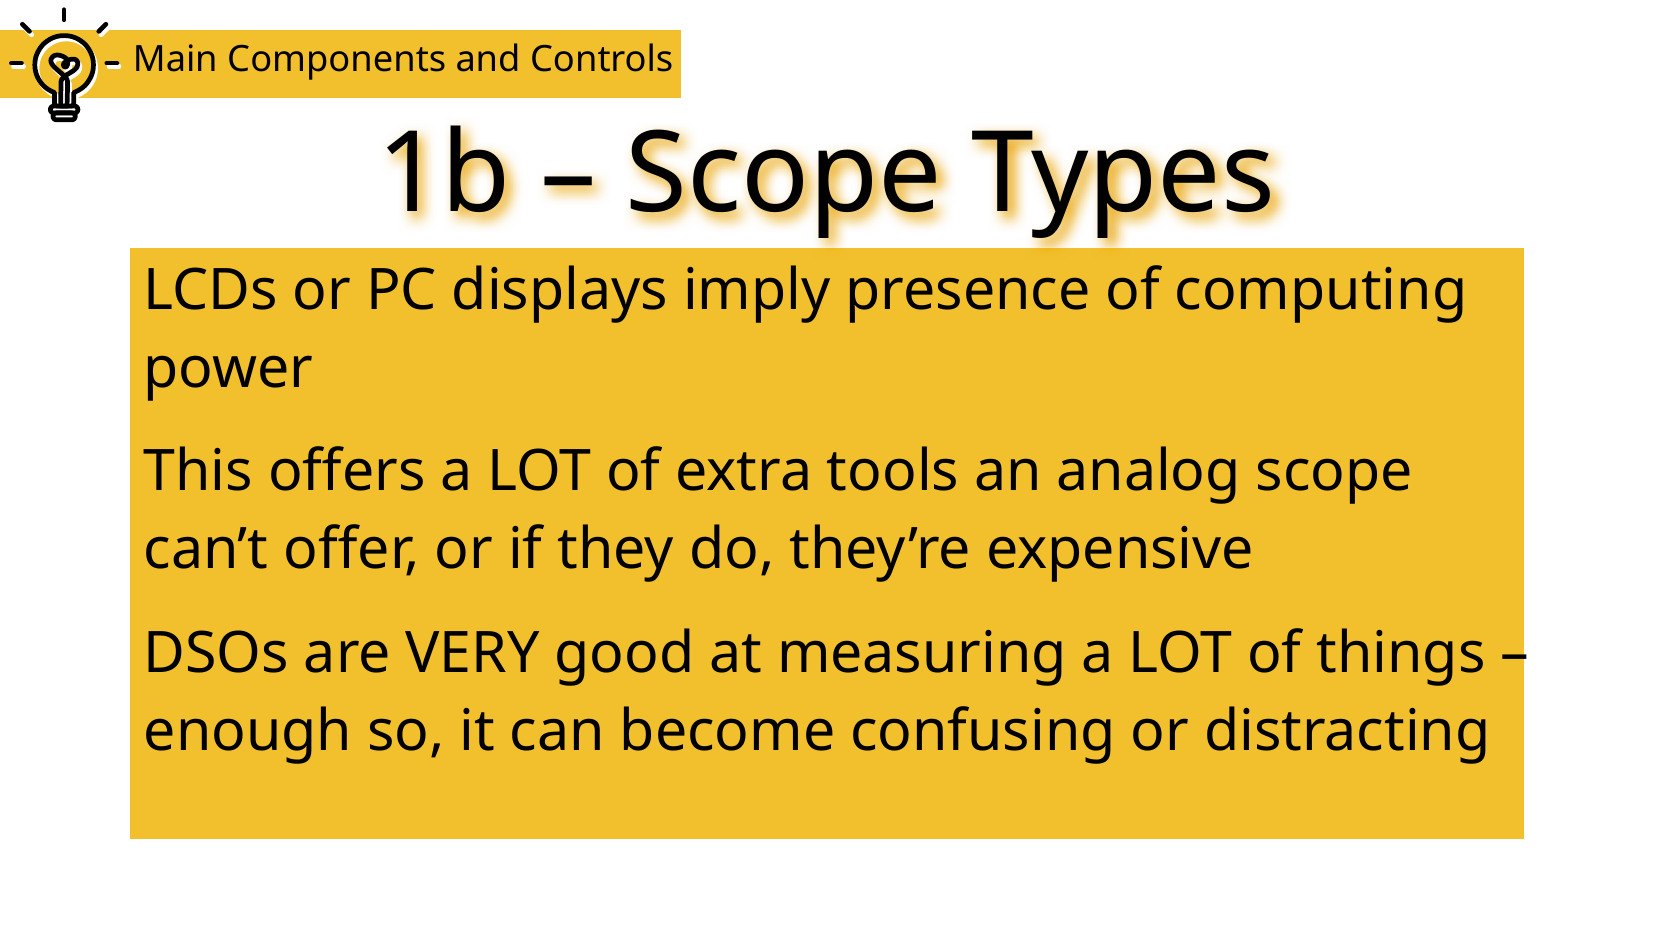

Main Components and Controls
# 1b – Scope Types
LCDs or PC displays imply presence of computing power
This offers a LOT of extra tools an analog scope can’t offer, or if they do, they’re expensive
DSOs are VERY good at measuring a LOT of things – enough so, it can become confusing or distracting